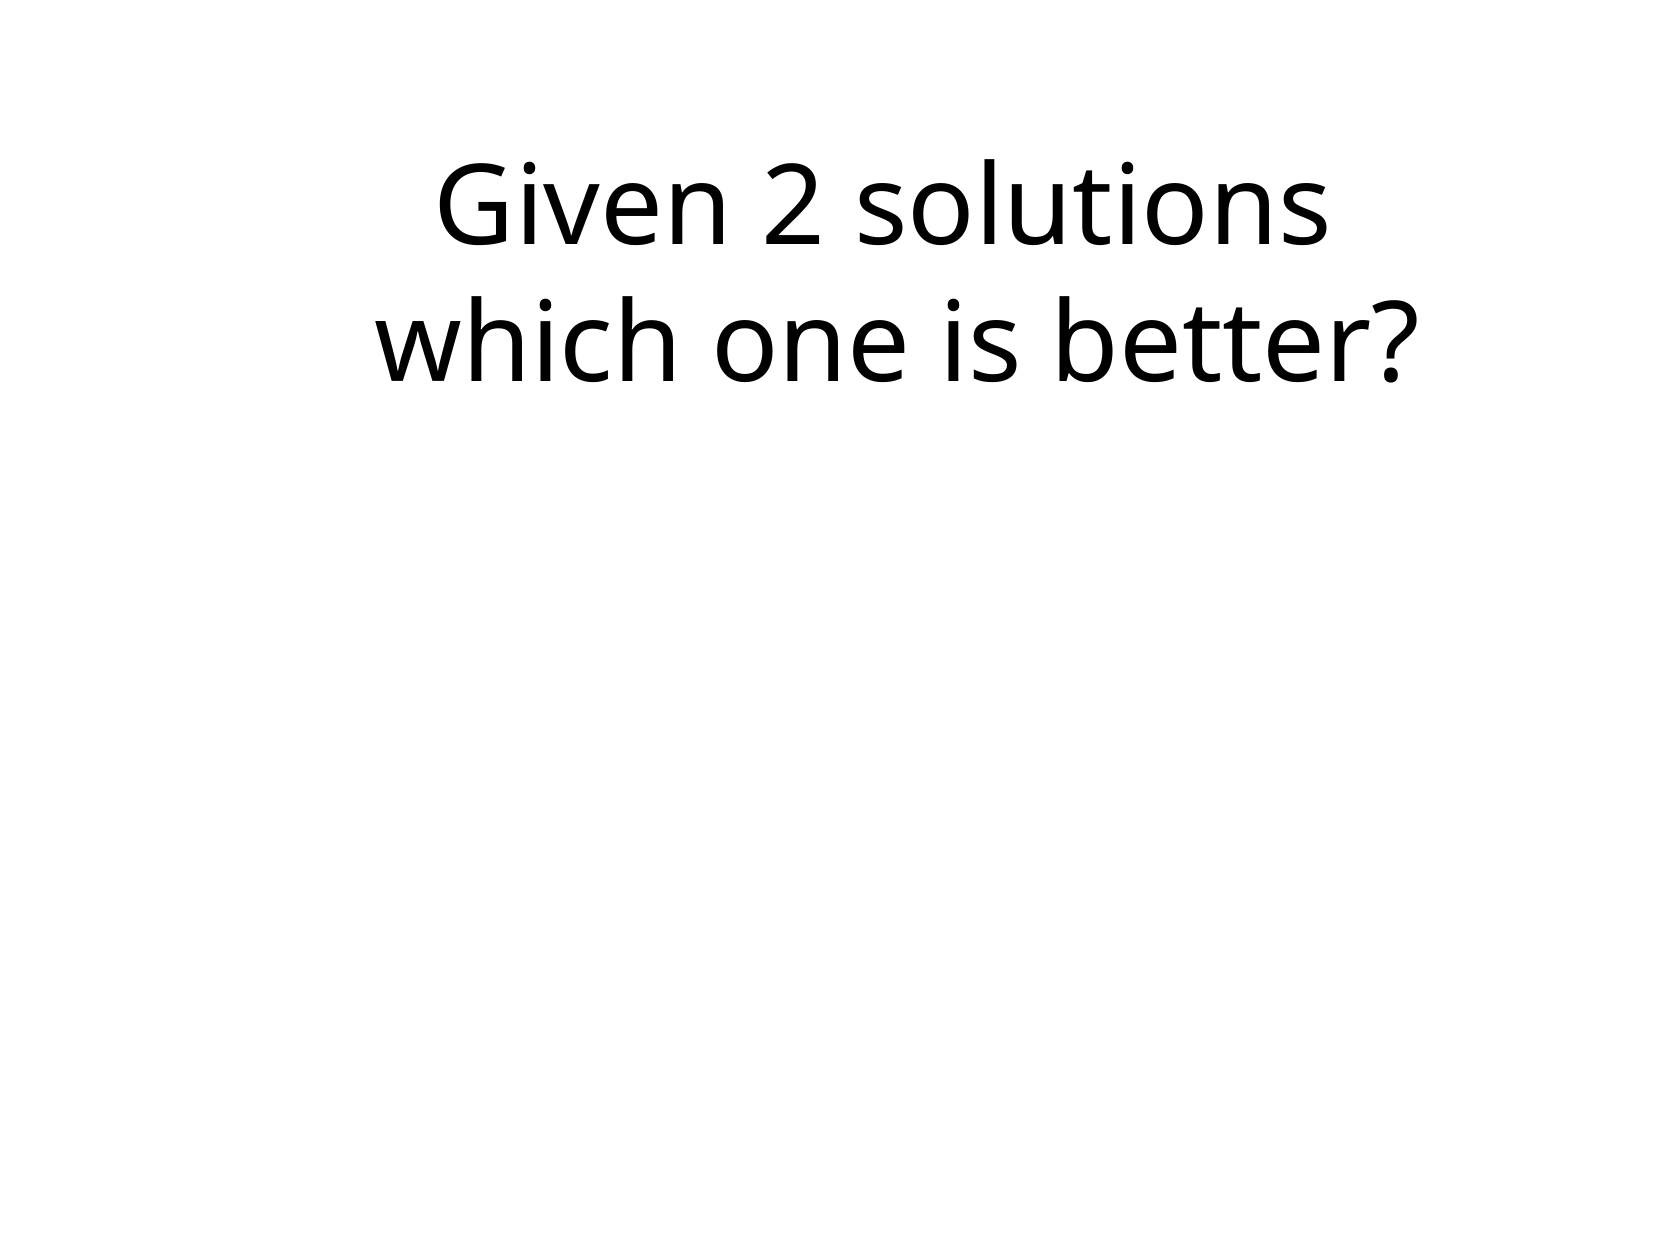

Given 2 solutions
which one is better?